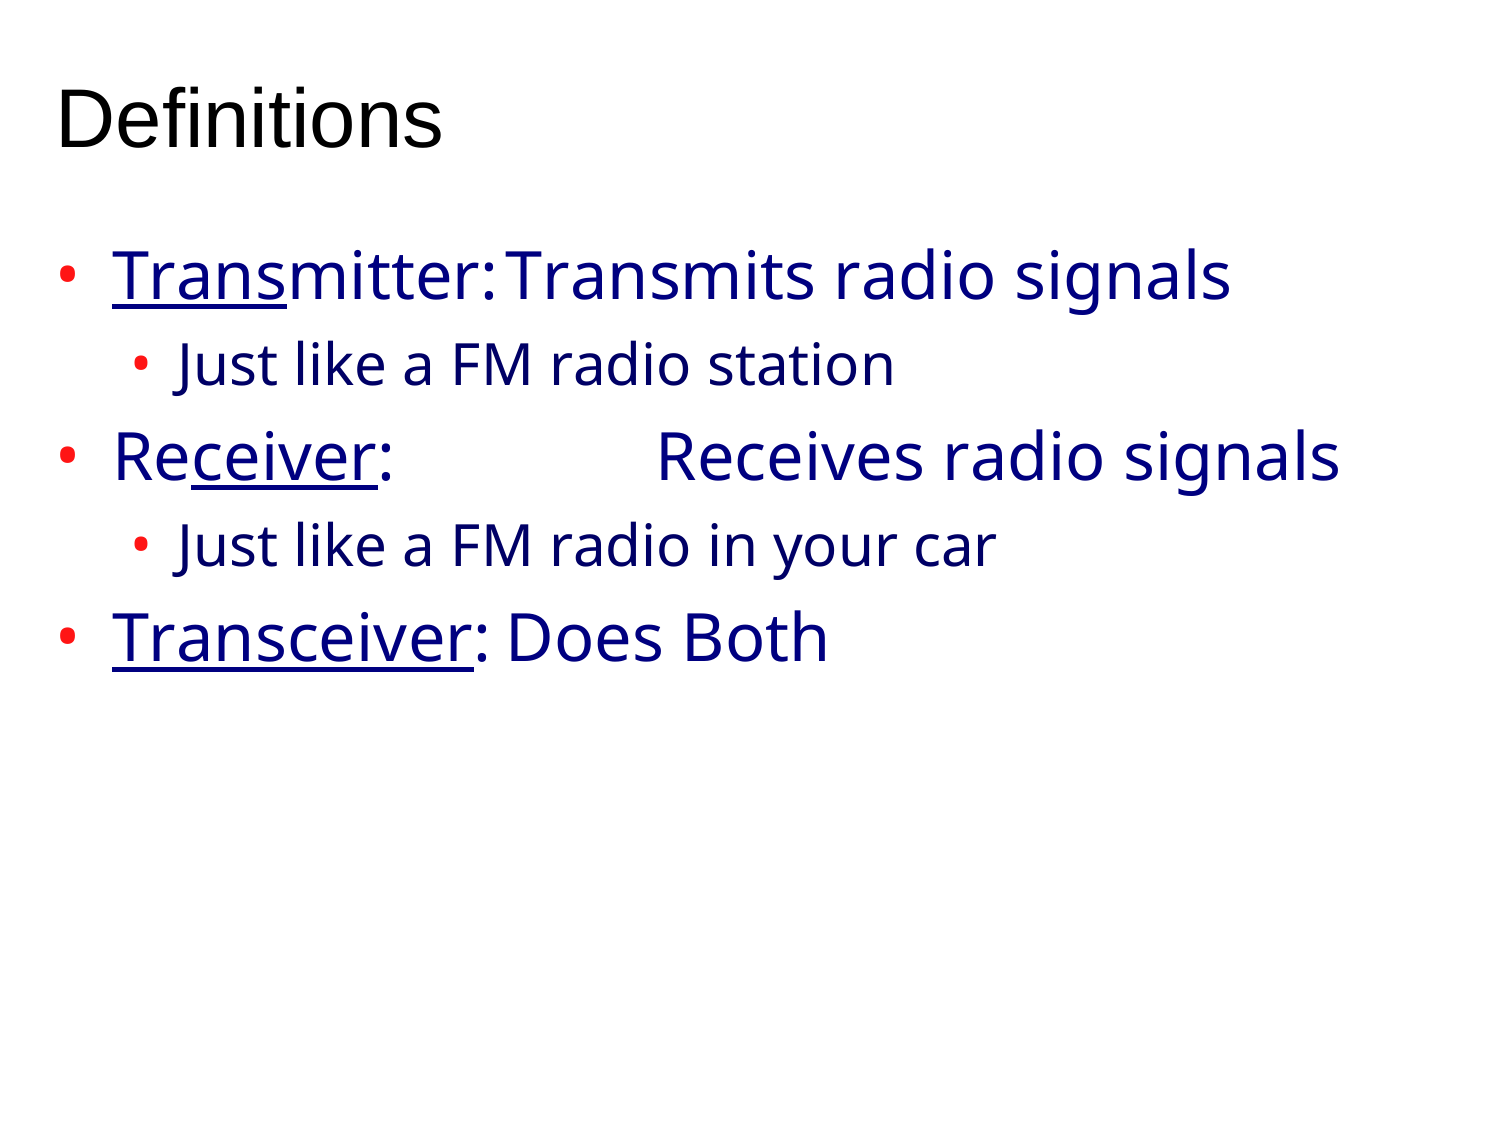

# Definitions
Transmitter:	Transmits radio signals
Just like a FM radio station
Receiver:		Receives radio signals
Just like a FM radio in your car
Transceiver:	Does Both